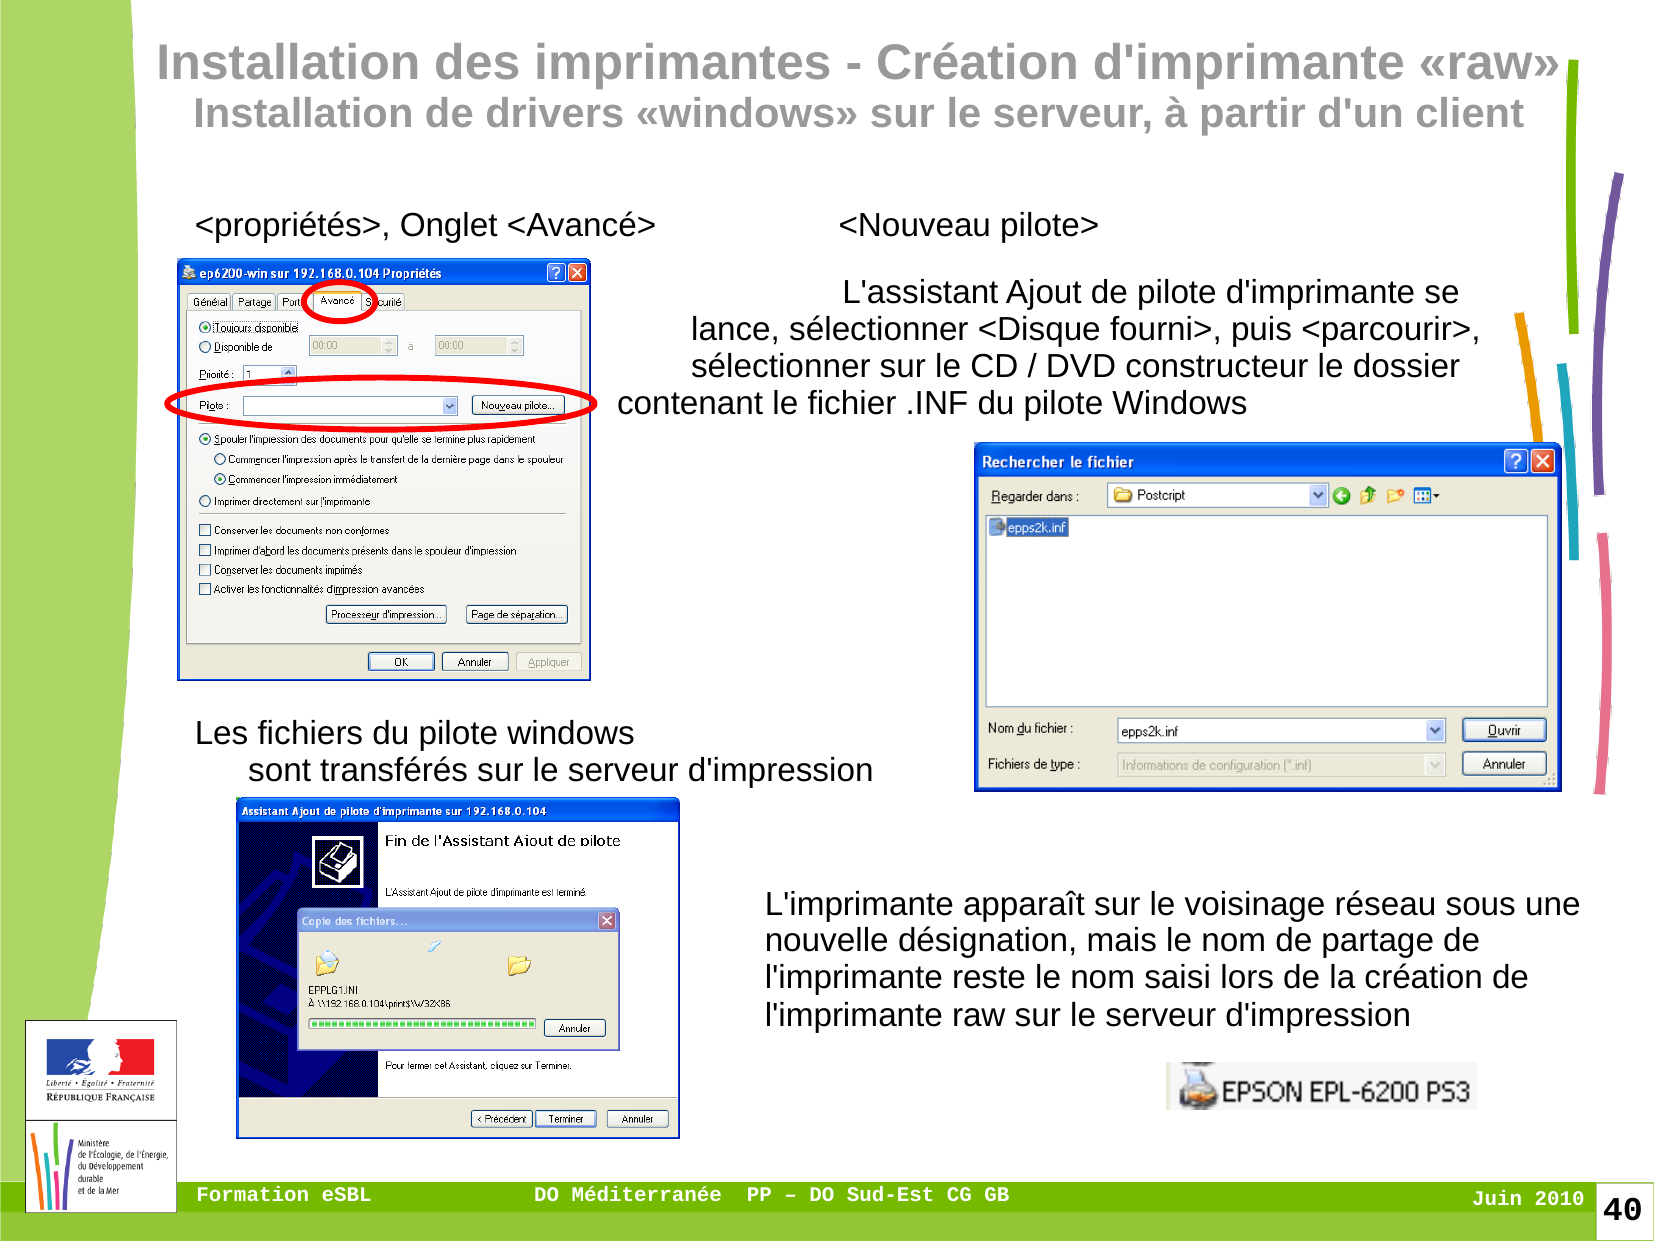

# Installation des imprimantes - Création d'imprimante «raw» Installation de drivers «windows» sur le serveur, à partir d'un client
<propriétés>, Onglet <Avancé>			<Nouveau pilote>
 L'assistant Ajout de pilote d'imprimante se 								lance, sélectionner <Disque fourni>, puis <parcourir>,								sélectionner sur le CD / DVD constructeur le dossier 							contenant le fichier .INF du pilote Windows
Les fichiers du pilote windows sont transférés sur le serveur d'impression
 	L'imprimante apparaît sur le voisinage réseau sous une 							nouvelle désignation, mais le nom de partage de 									l'imprimante reste le nom saisi lors de la création de 								l'imprimante raw sur le serveur d'impression
40